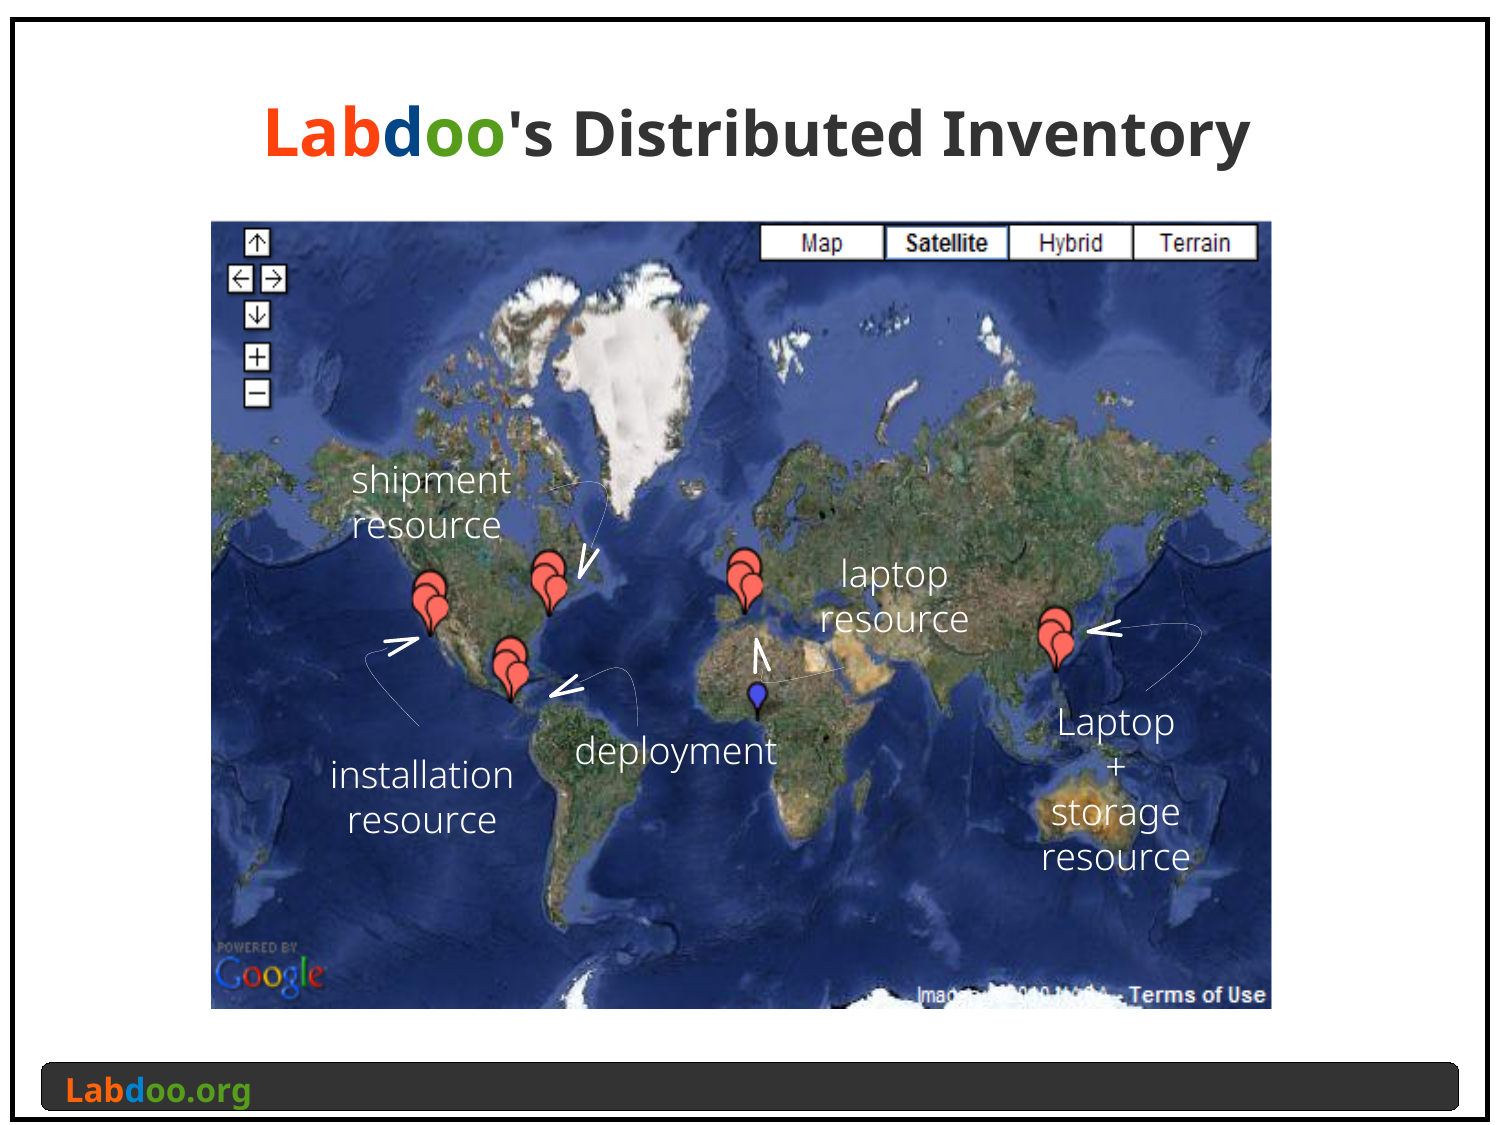

# Labdoo's Distributed Inventory
shipment resource
laptop resource
Laptop
+
storage resource
deployment
installation resource